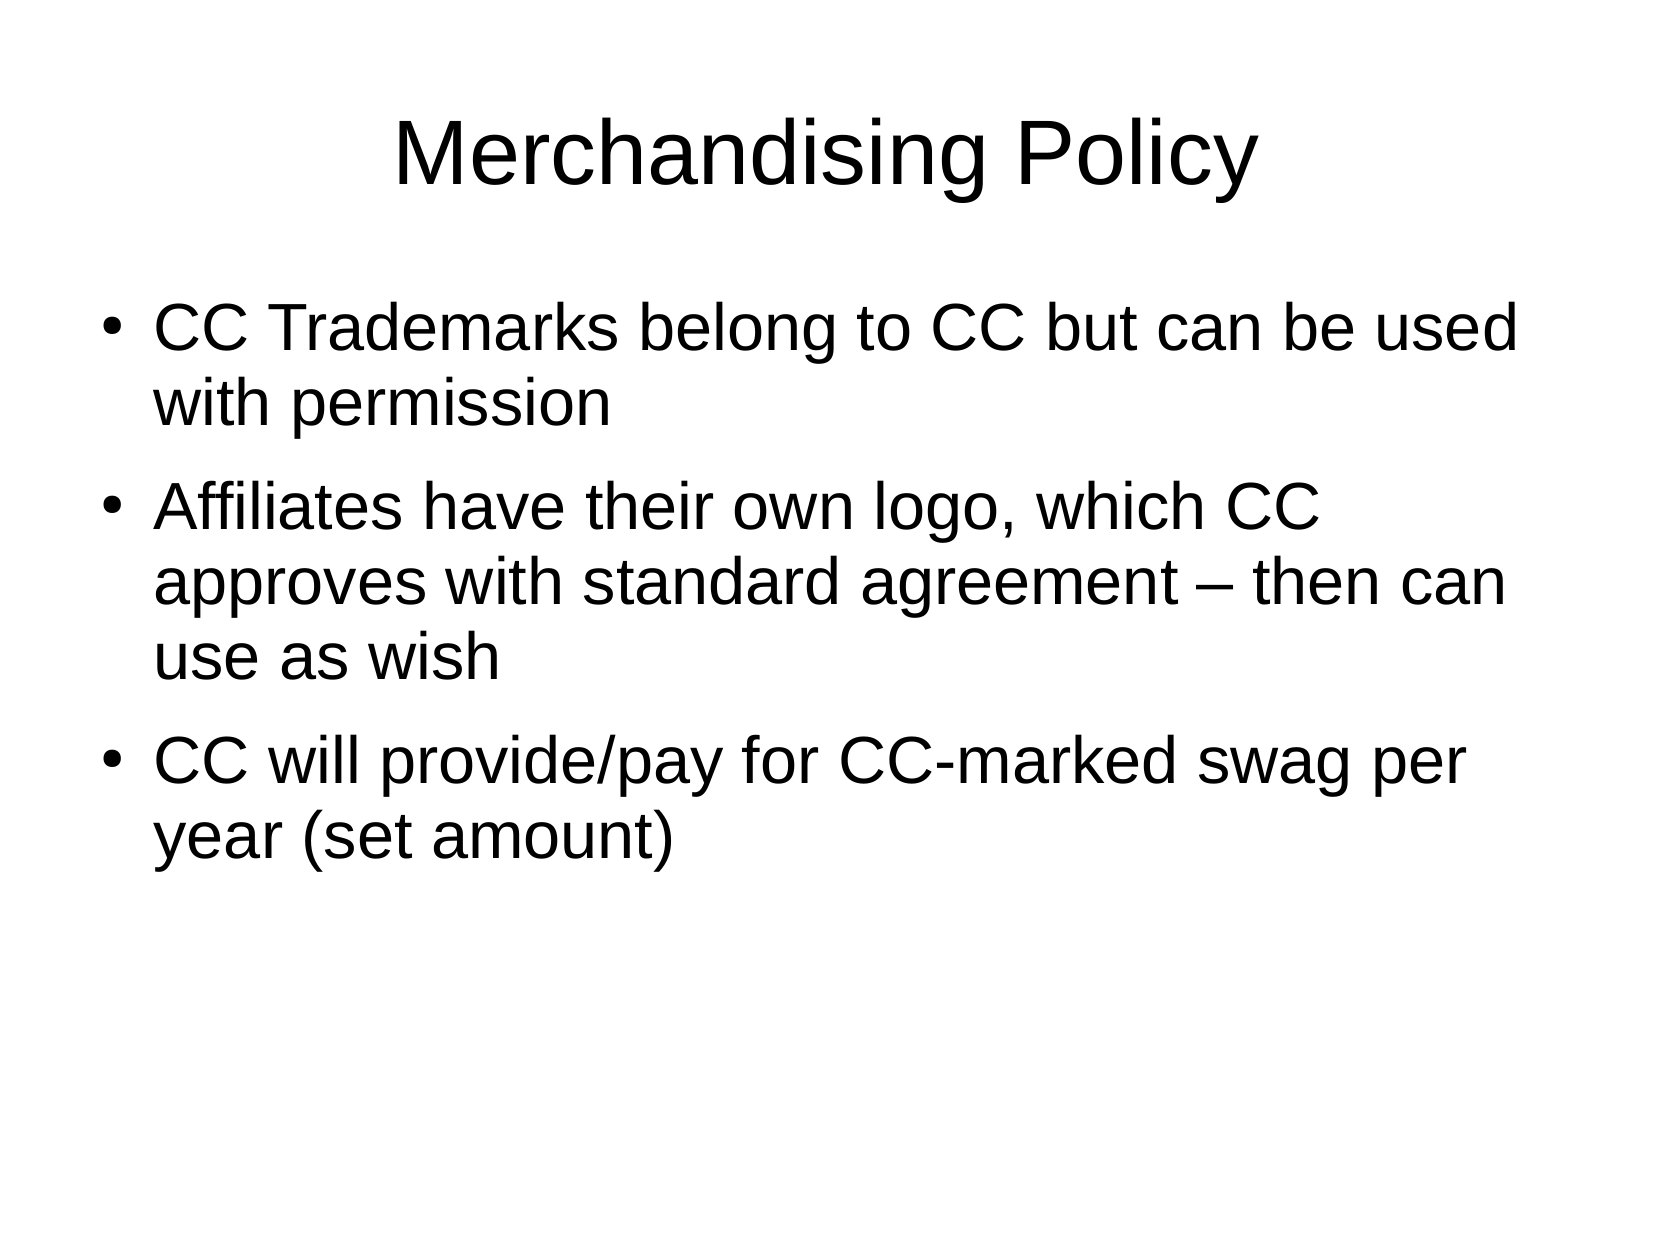

# Merchandising Policy
CC Trademarks belong to CC but can be used with permission
Affiliates have their own logo, which CC approves with standard agreement – then can use as wish
CC will provide/pay for CC-marked swag per year (set amount)